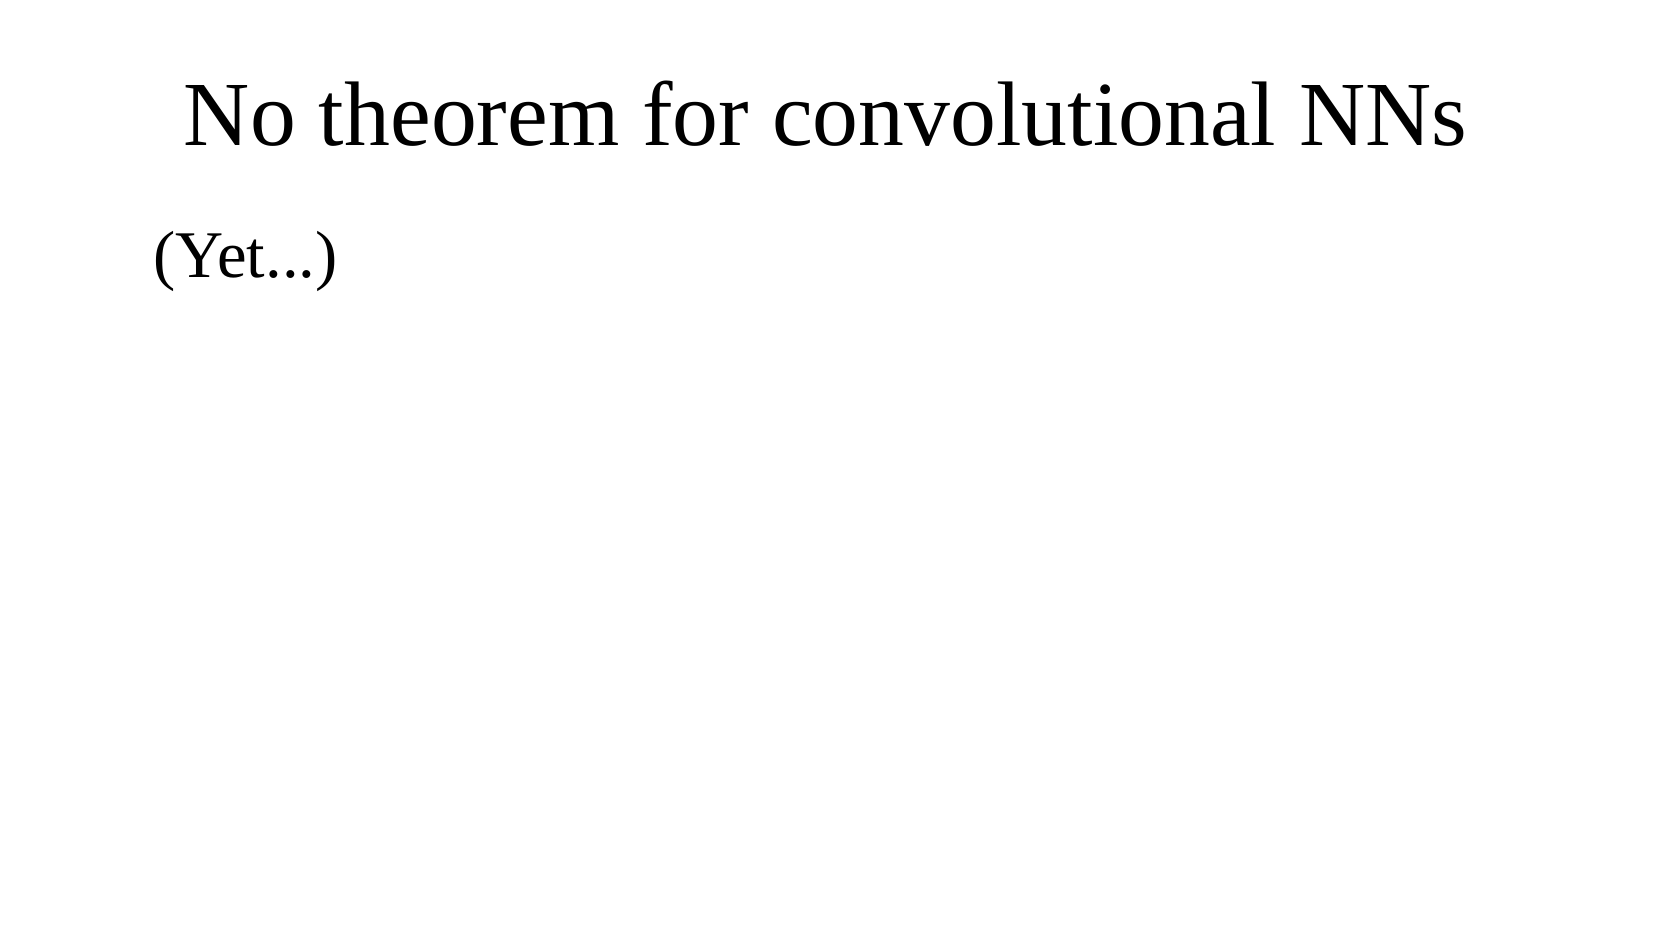

# No theorem for convolutional NNs
(Yet...)